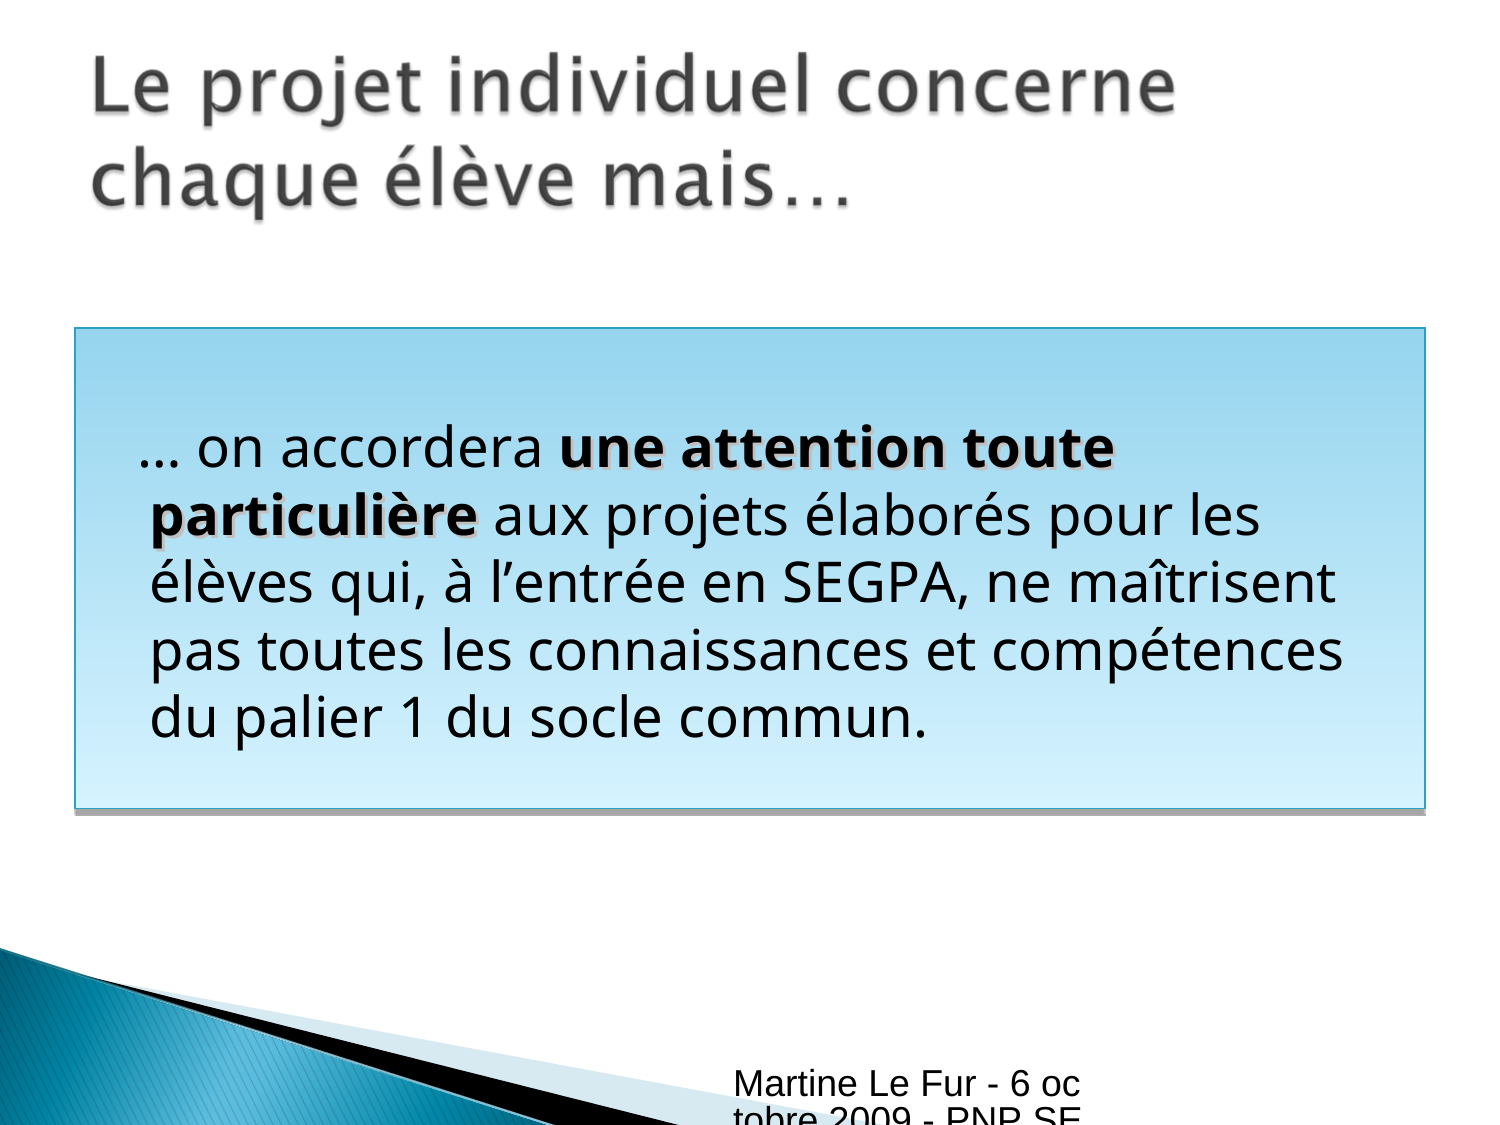

# … on accordera une attention toute particulière aux projets élaborés pour les élèves qui, à l’entrée en SEGPA, ne maîtrisent pas toutes les connaissances et compétences du palier 1 du socle commun.
Martine Le Fur - 6 octobre 2009 - PNP SEGPA